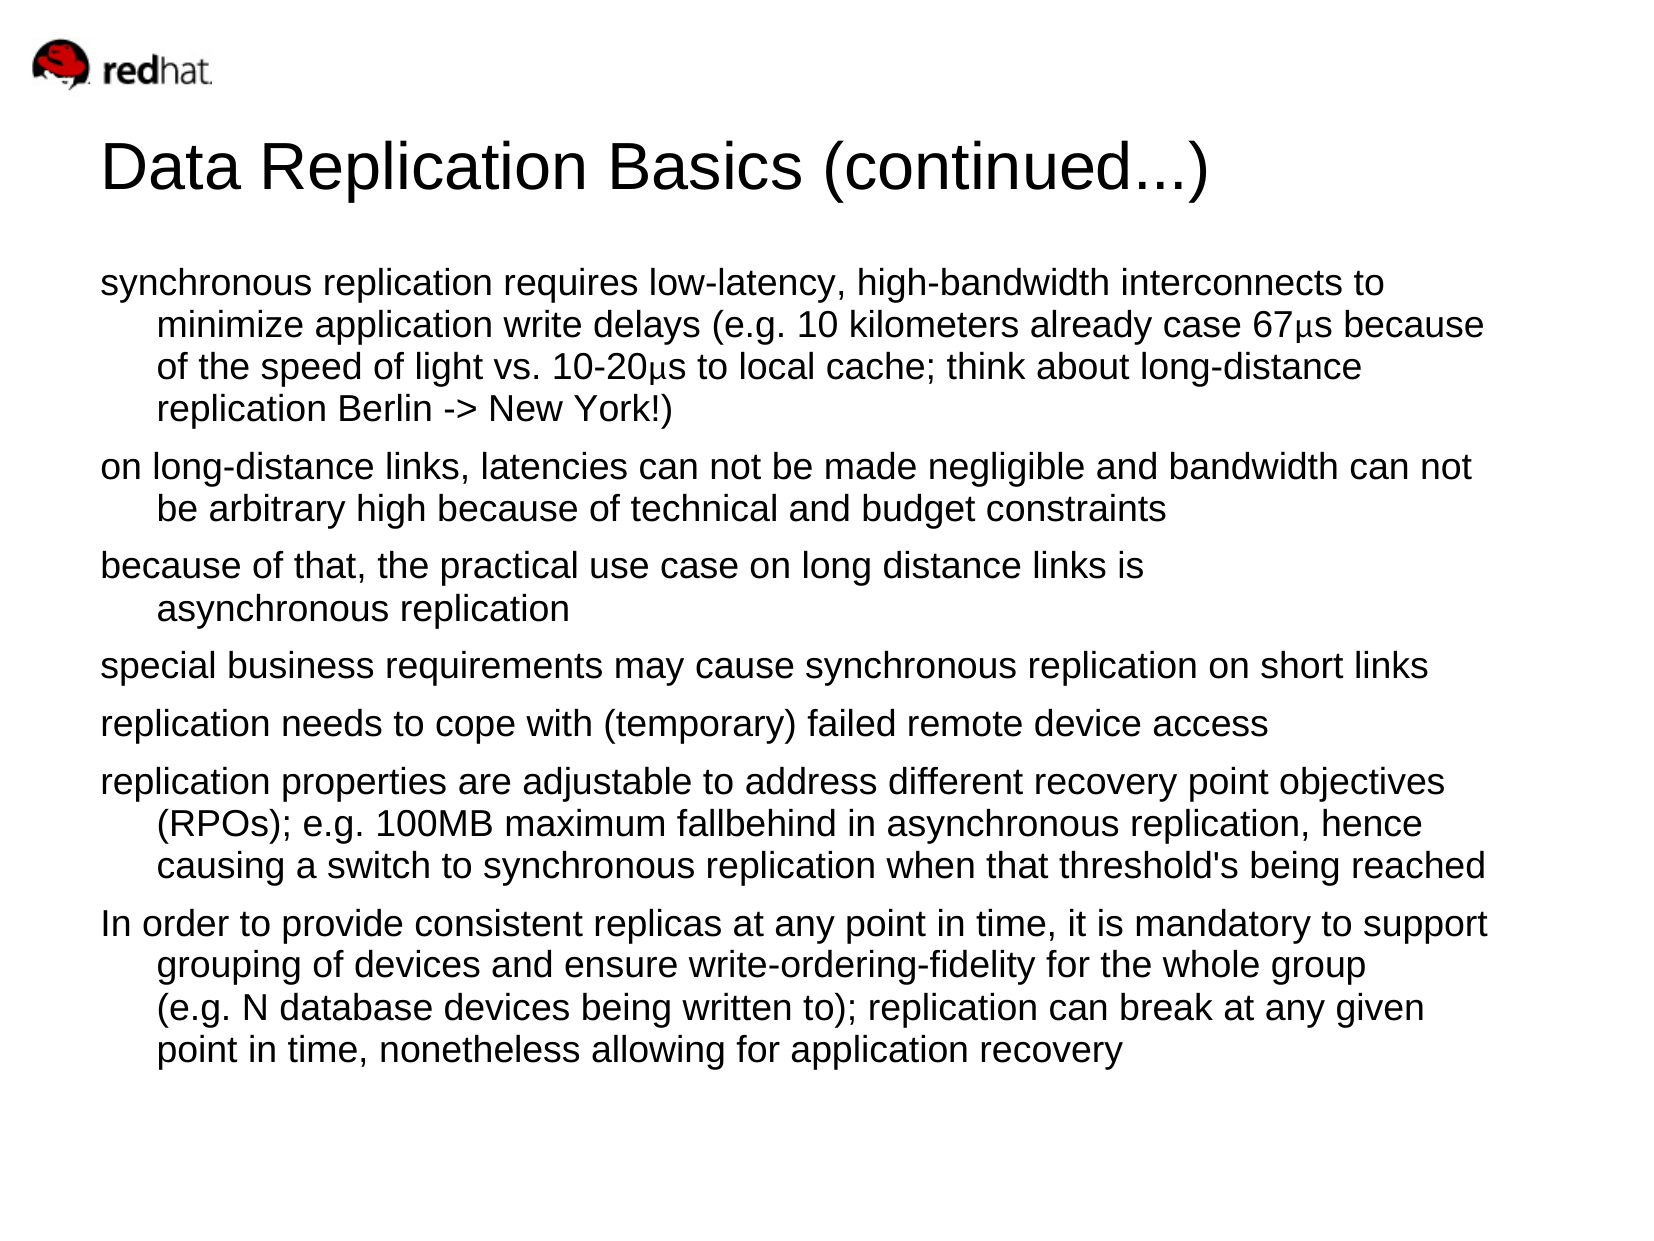

# Data Replication Basics (continued...)
synchronous replication requires low-latency, high-bandwidth interconnects to minimize application write delays (e.g. 10 kilometers already case 67s because of the speed of light vs. 10-20s to local cache; think about long-distance replication Berlin -> New York!)
on long-distance links, latencies can not be made negligible and bandwidth can not be arbitrary high because of technical and budget constraints
because of that, the practical use case on long distance links is
asynchronous replication
special business requirements may cause synchronous replication on short links
replication needs to cope with (temporary) failed remote device access
replication properties are adjustable to address different recovery point objectives (RPOs); e.g. 100MB maximum fallbehind in asynchronous replication, hence causing a switch to synchronous replication when that threshold's being reached
In order to provide consistent replicas at any point in time, it is mandatory to support grouping of devices and ensure write-ordering-fidelity for the whole group
(e.g. N database devices being written to); replication can break at any given point in time, nonetheless allowing for application recovery